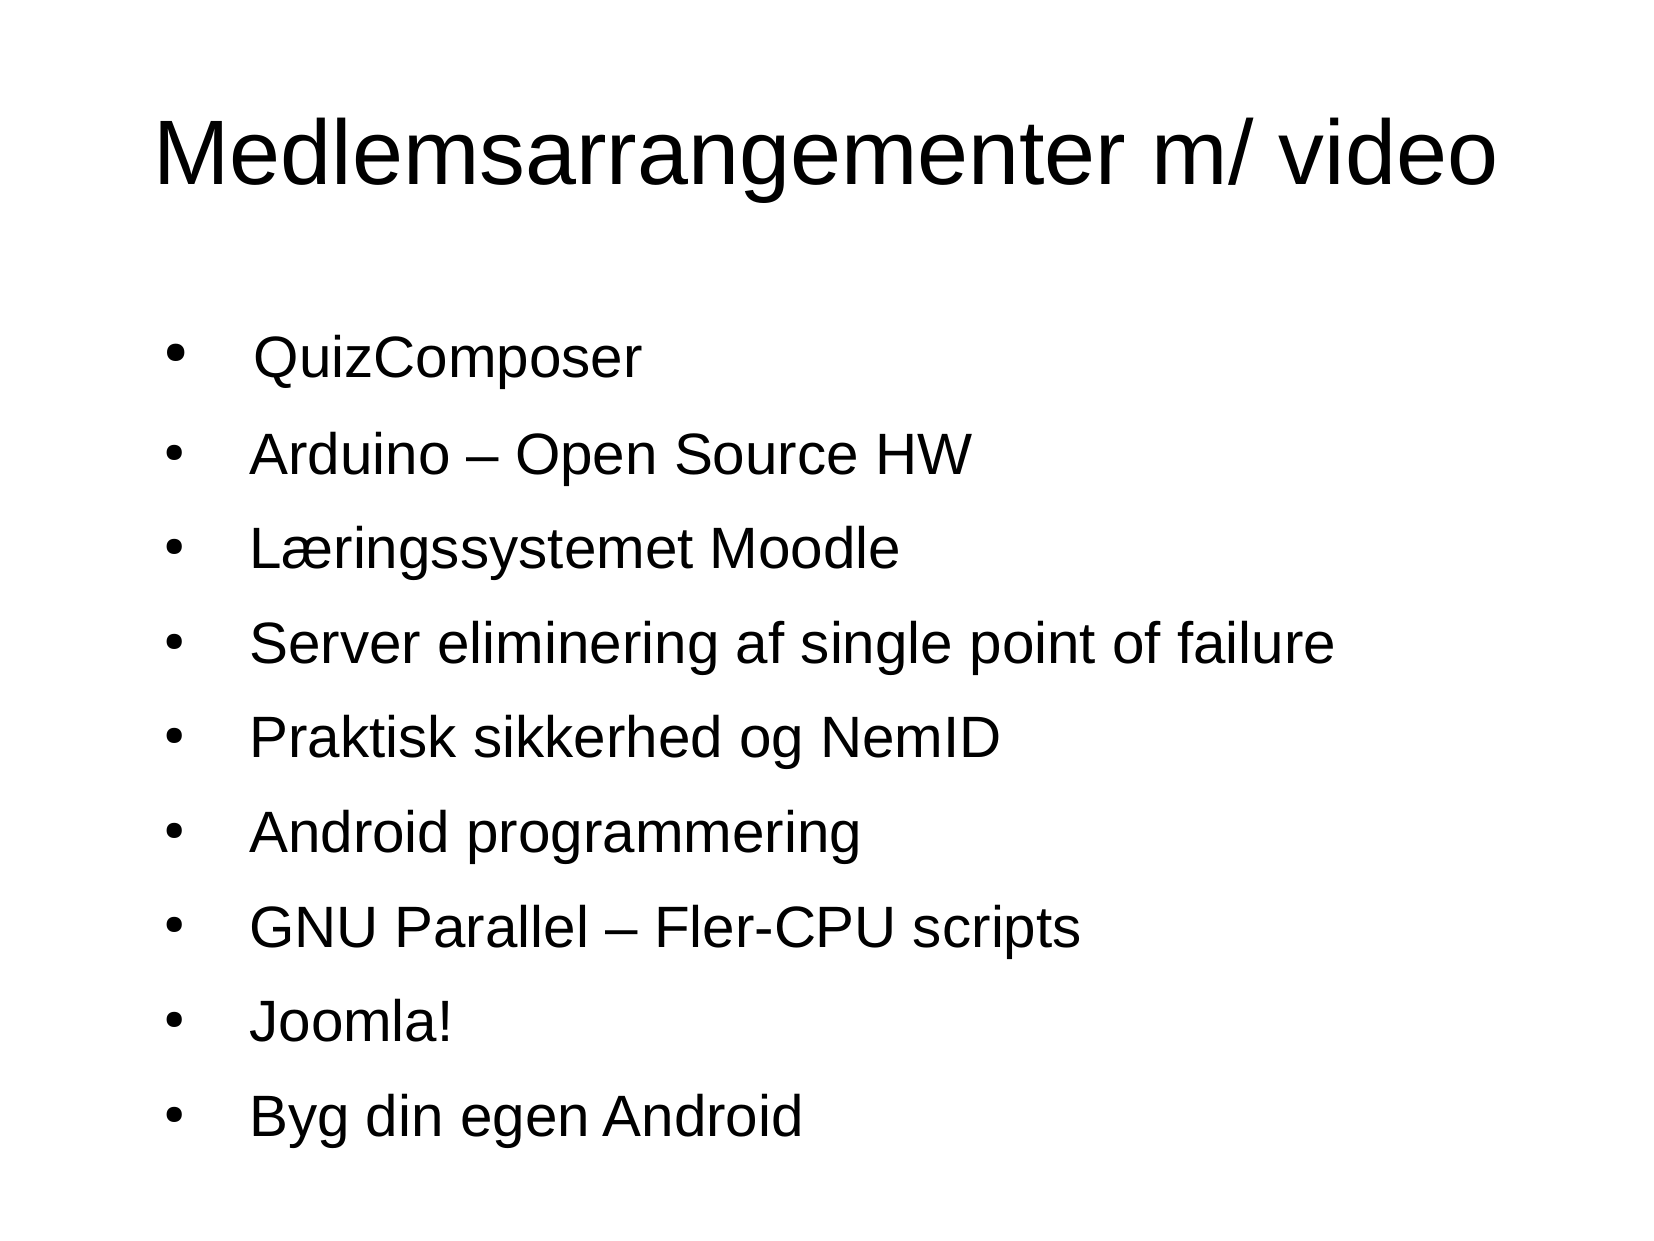

# Medlemsarrangementer m/ video
 QuizComposer
 Arduino – Open Source HW
 Læringssystemet Moodle
 Server eliminering af single point of failure
 Praktisk sikkerhed og NemID
 Android programmering
 GNU Parallel – Fler-CPU scripts
 Joomla!
 Byg din egen Android